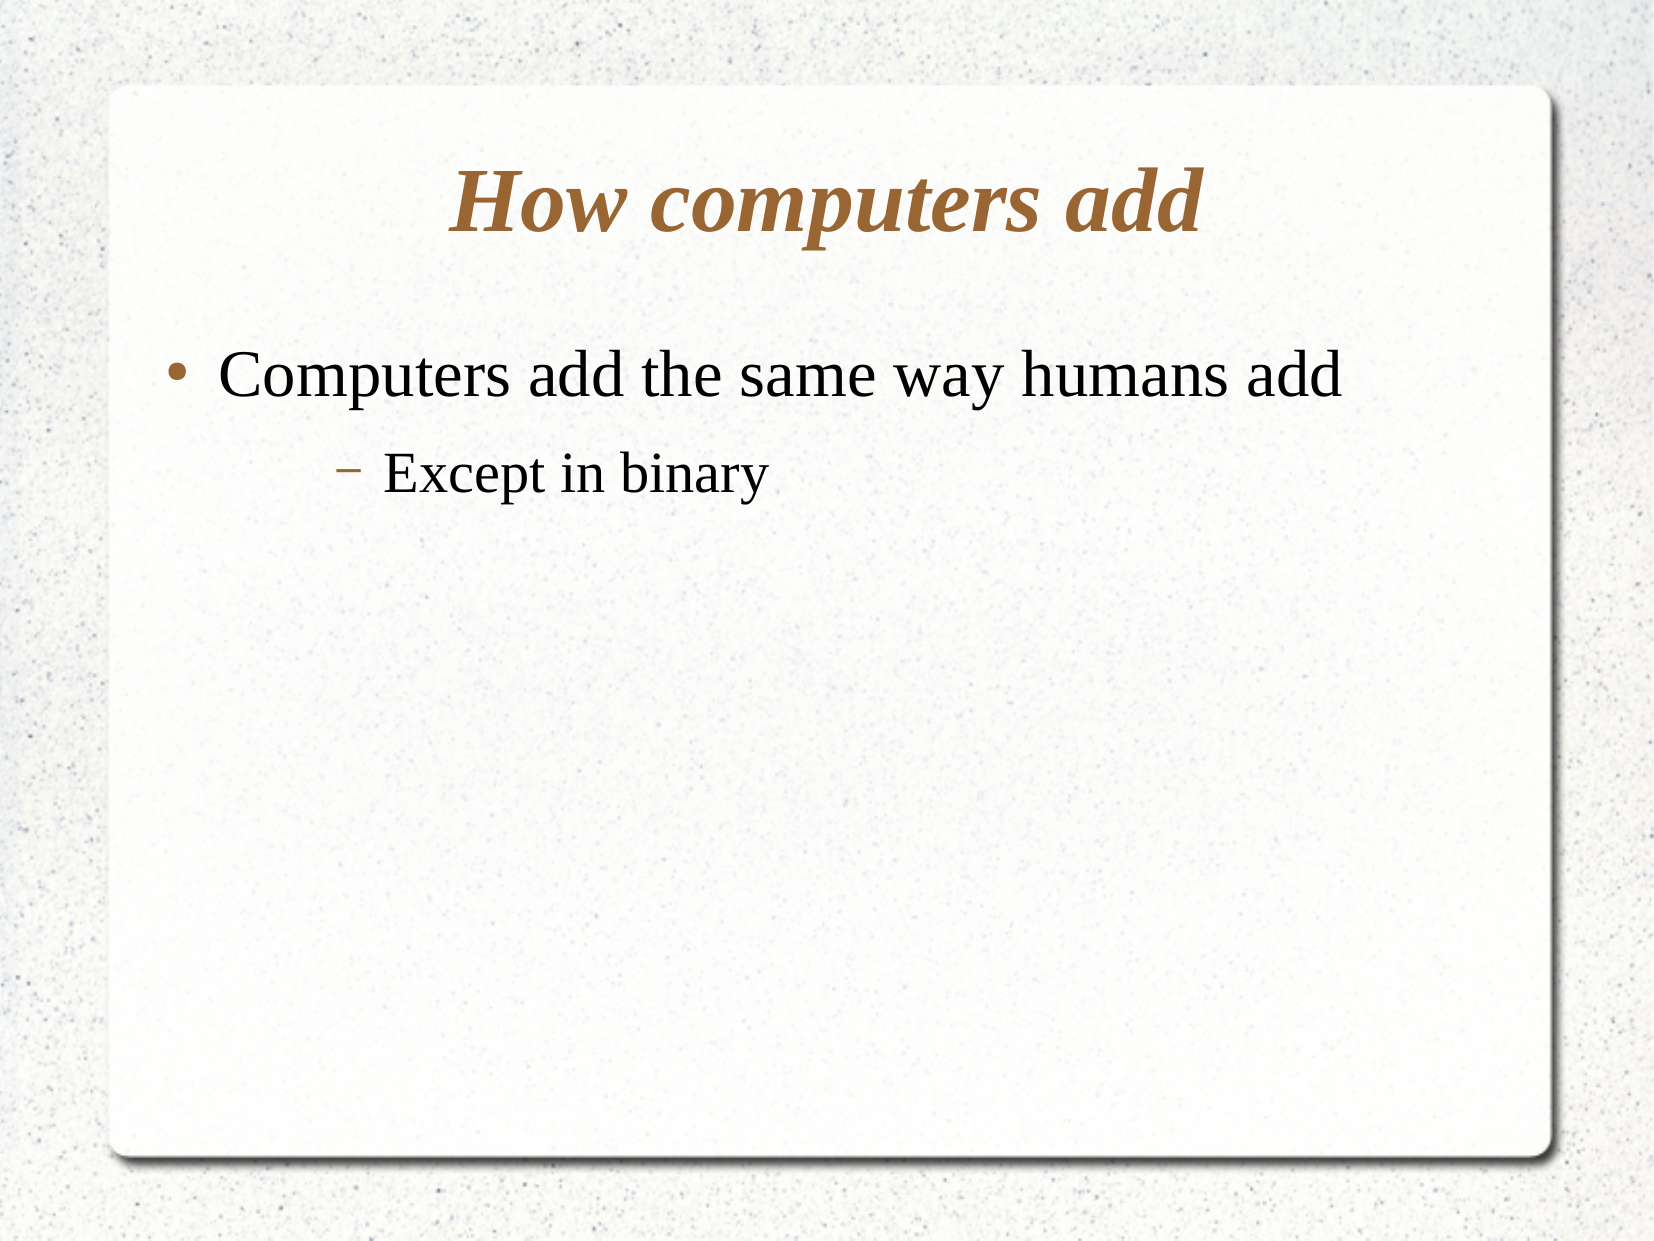

# How computers add
Computers add the same way humans add
Except in binary